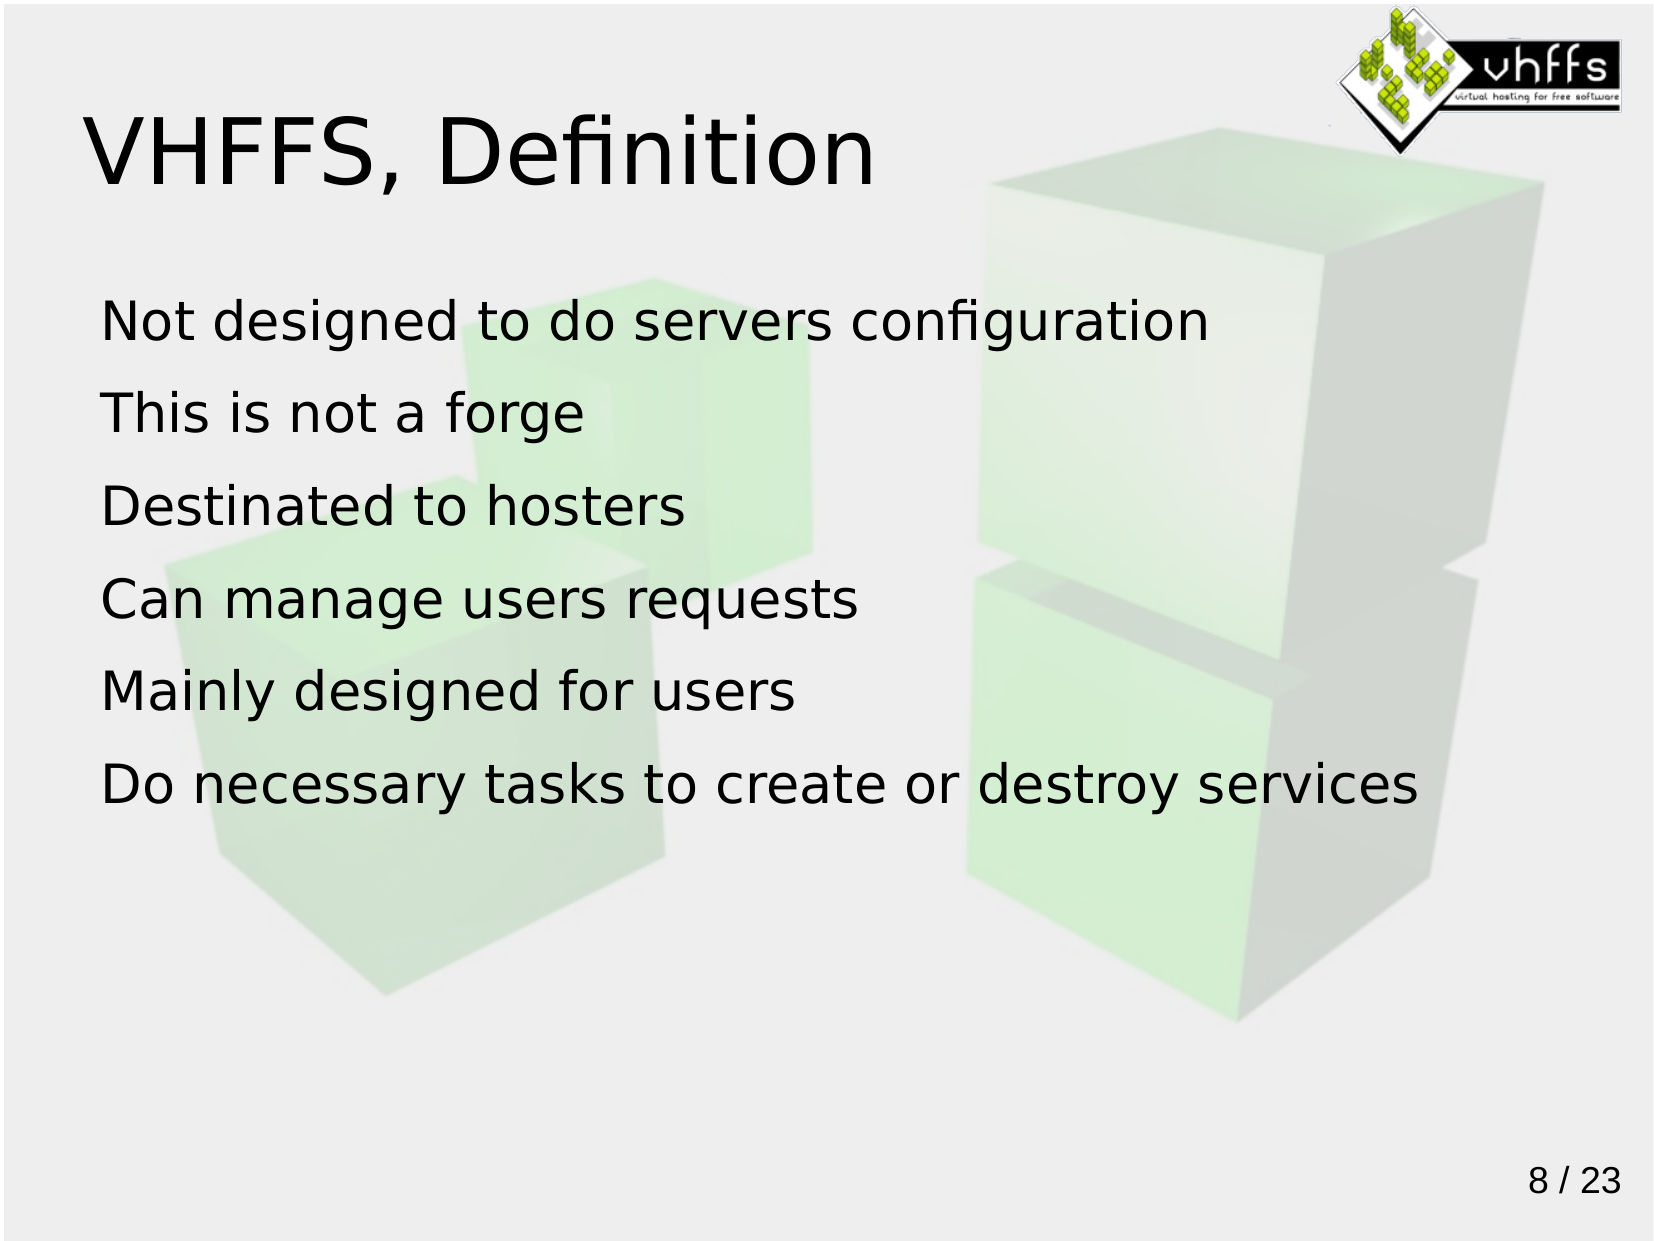

# VHFFS, Definition
Not designed to do servers configuration
This is not a forge
Destinated to hosters
Can manage users requests
Mainly designed for users
Do necessary tasks to create or destroy services